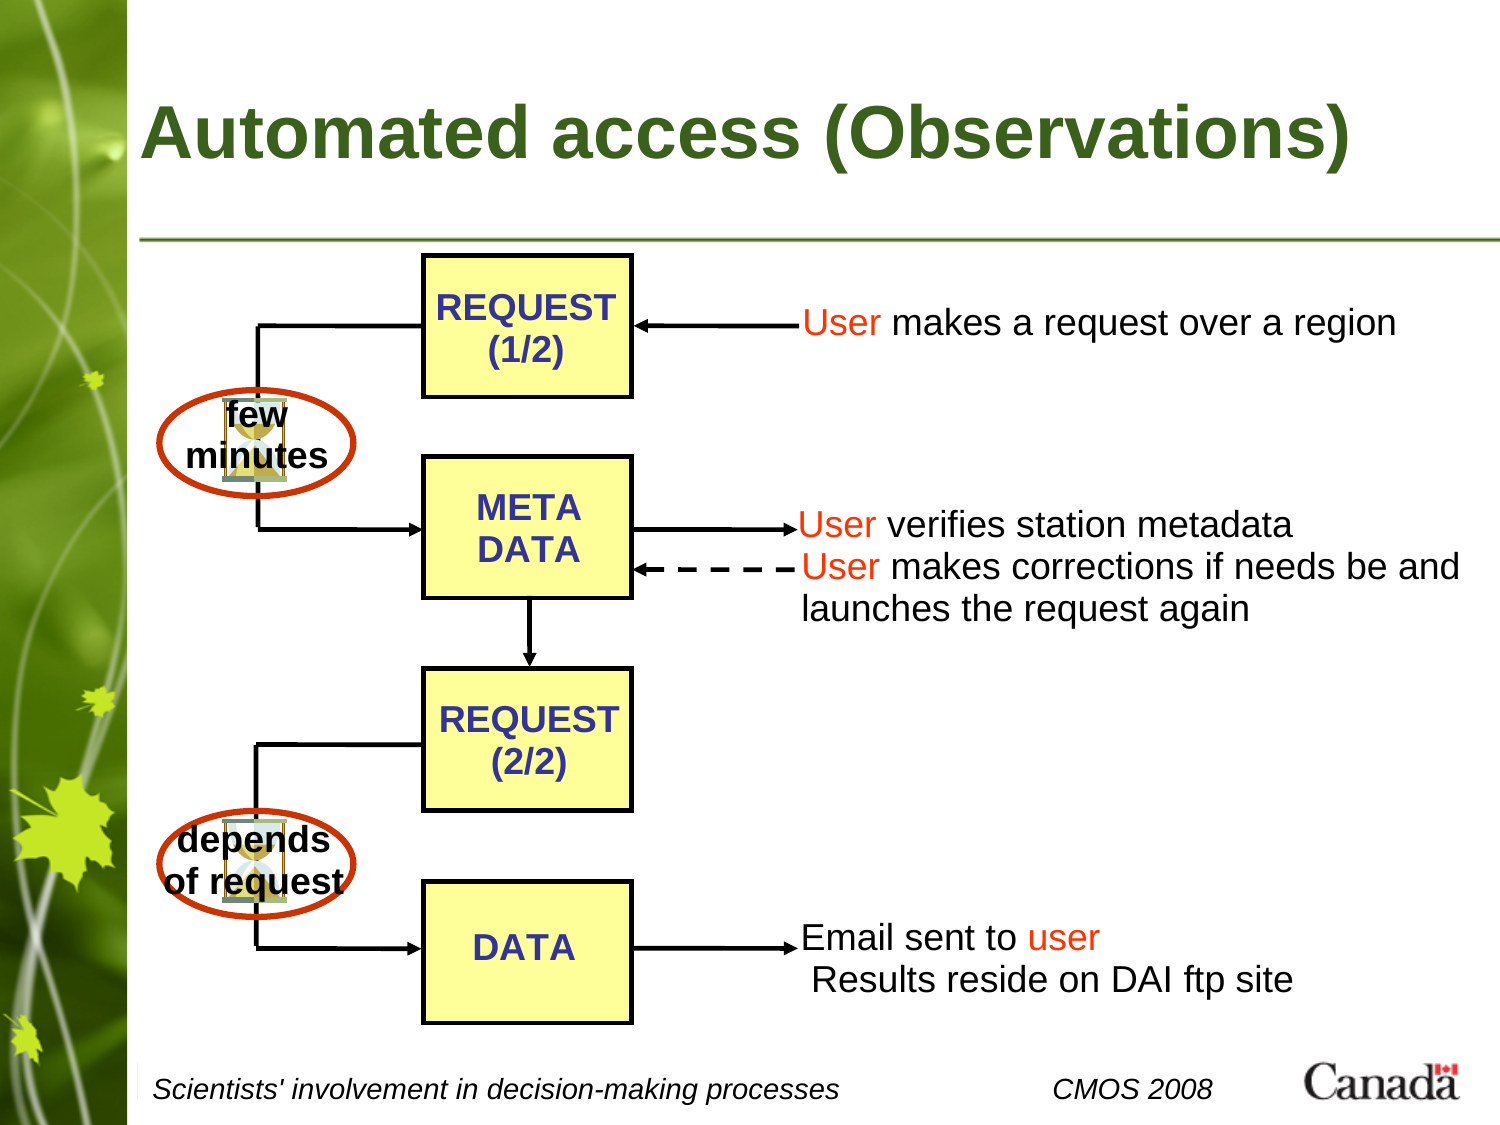

# Automated access (Observations)
REQUEST
(1/2)
User makes a request over a region
few
minutes
META
DATA
User verifies station metadata
User makes corrections if needs be and
launches the request again
REQUEST
(2/2)
Email sent to user
 Results reside on DAI ftp site
 DATA
depends
of request